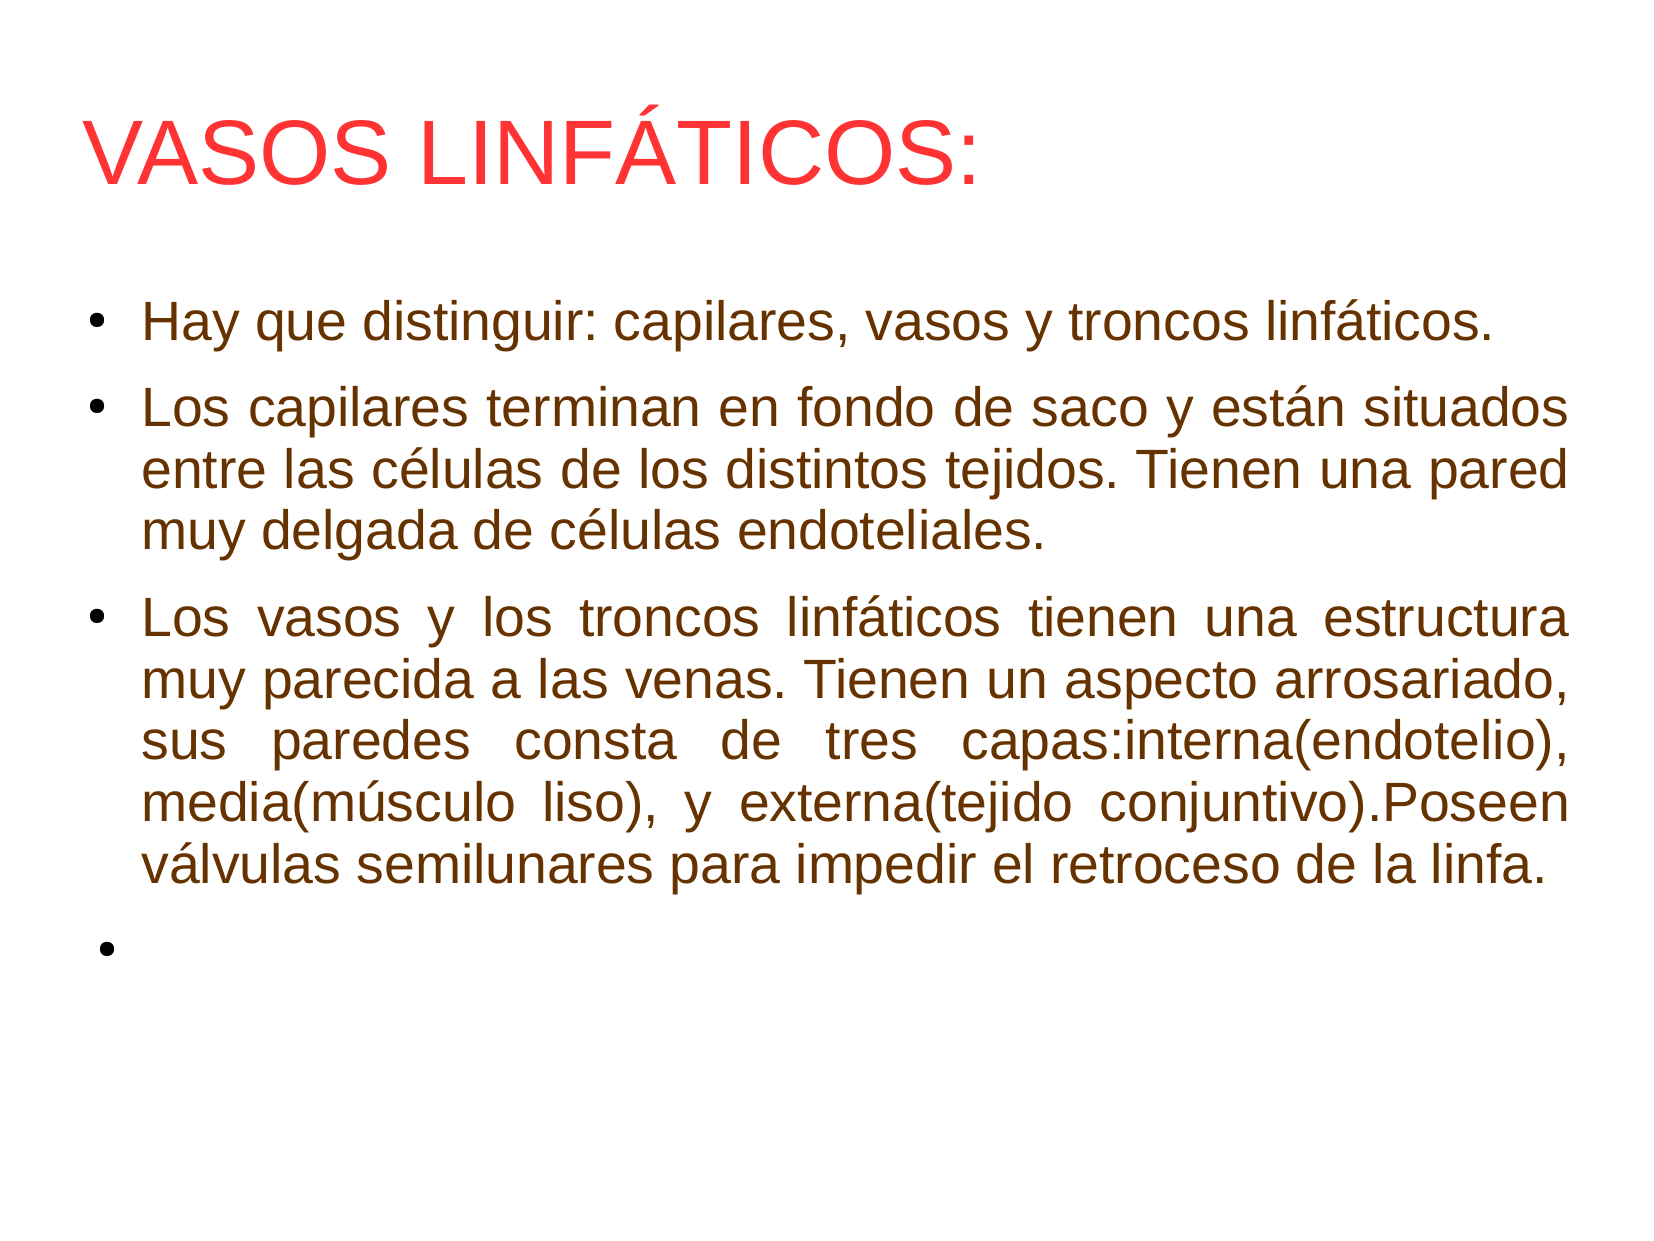

# VASOS LINFÁTICOS:
Hay que distinguir: capilares, vasos y troncos linfáticos.
Los capilares terminan en fondo de saco y están situados entre las células de los distintos tejidos. Tienen una pared muy delgada de células endoteliales.
Los vasos y los troncos linfáticos tienen una estructura muy parecida a las venas. Tienen un aspecto arrosariado, sus paredes consta de tres capas:interna(endotelio), media(músculo liso), y externa(tejido conjuntivo).Poseen válvulas semilunares para impedir el retroceso de la linfa.